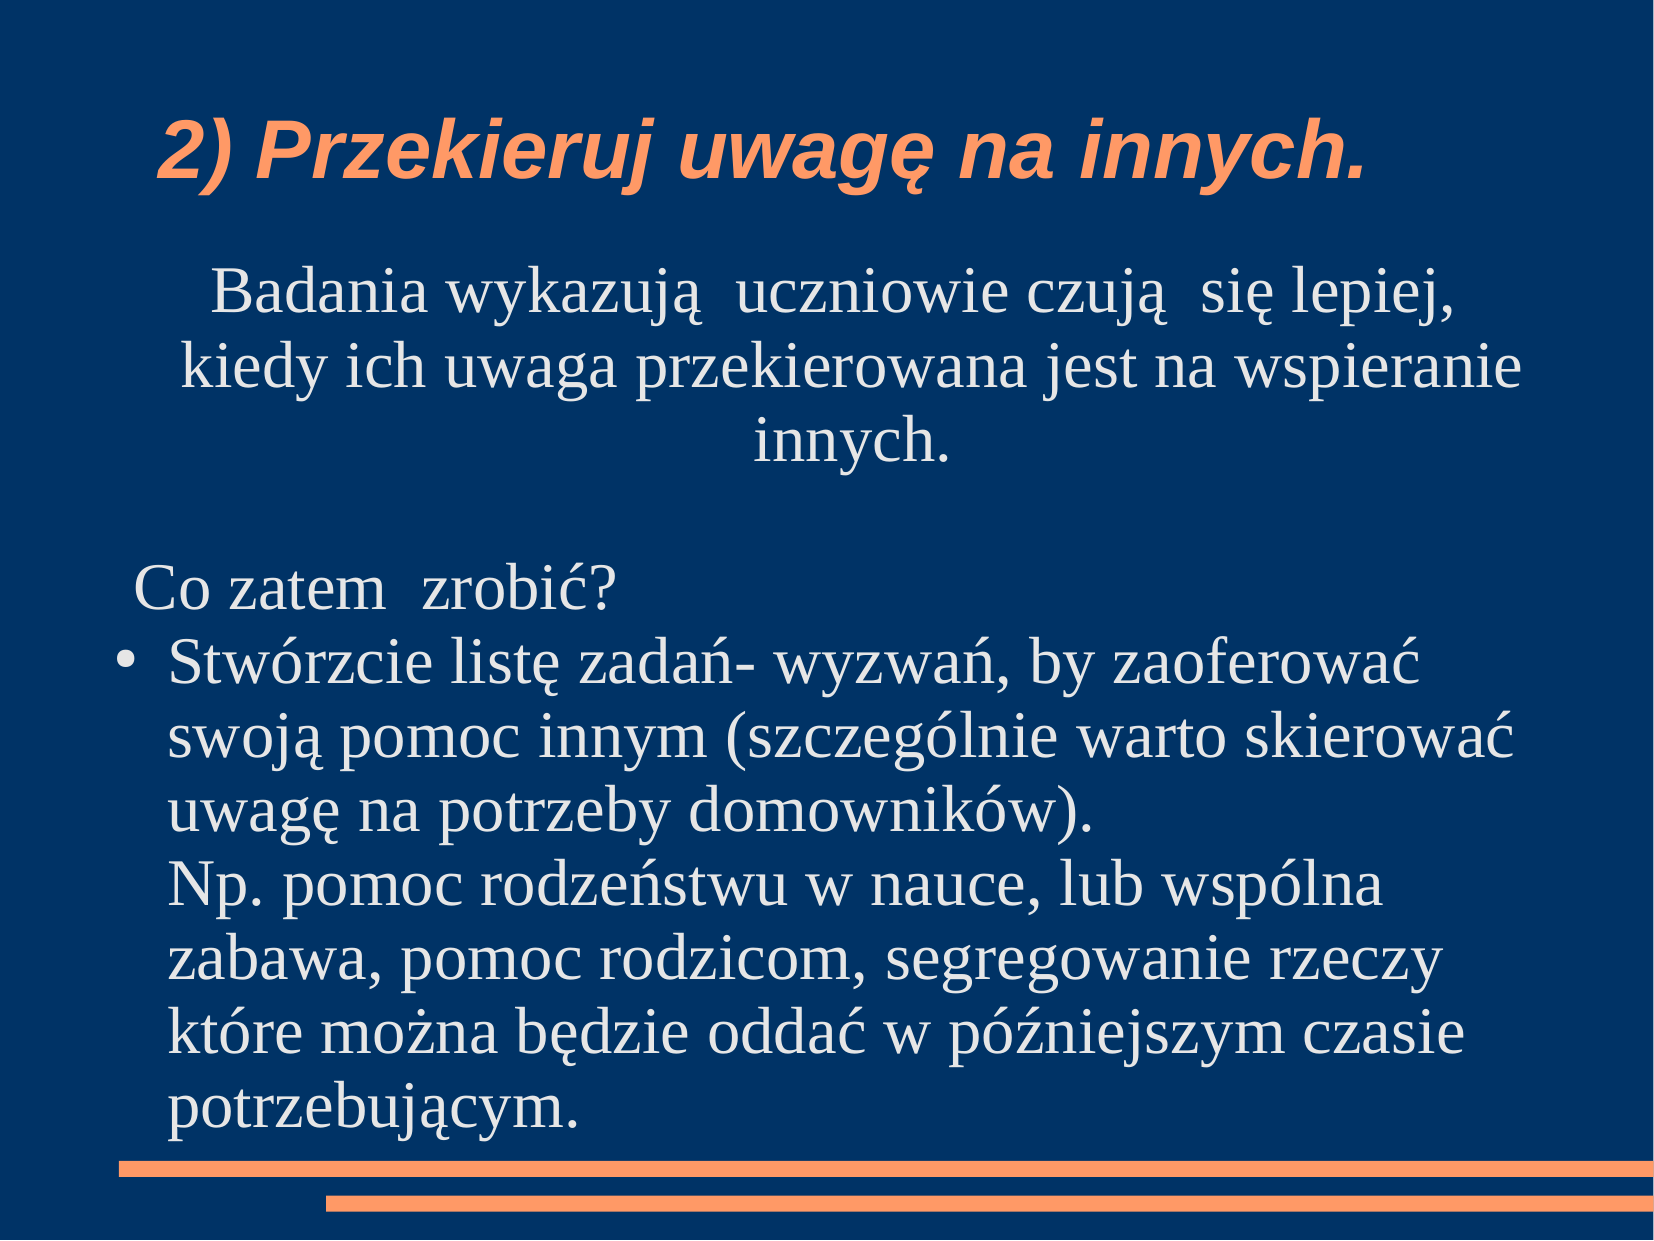

# 2) Przekieruj uwagę na innych.
Badania wykazują uczniowie czują się lepiej, kiedy ich uwaga przekierowana jest na wspieranie innych.
Co zatem zrobić?
Stwórzcie listę zadań- wyzwań, by zaoferować swoją pomoc innym (szczególnie warto skierować uwagę na potrzeby domowników).
Np. pomoc rodzeństwu w nauce, lub wspólna zabawa, pomoc rodzicom, segregowanie rzeczy które można będzie oddać w późniejszym czasie potrzebującym.